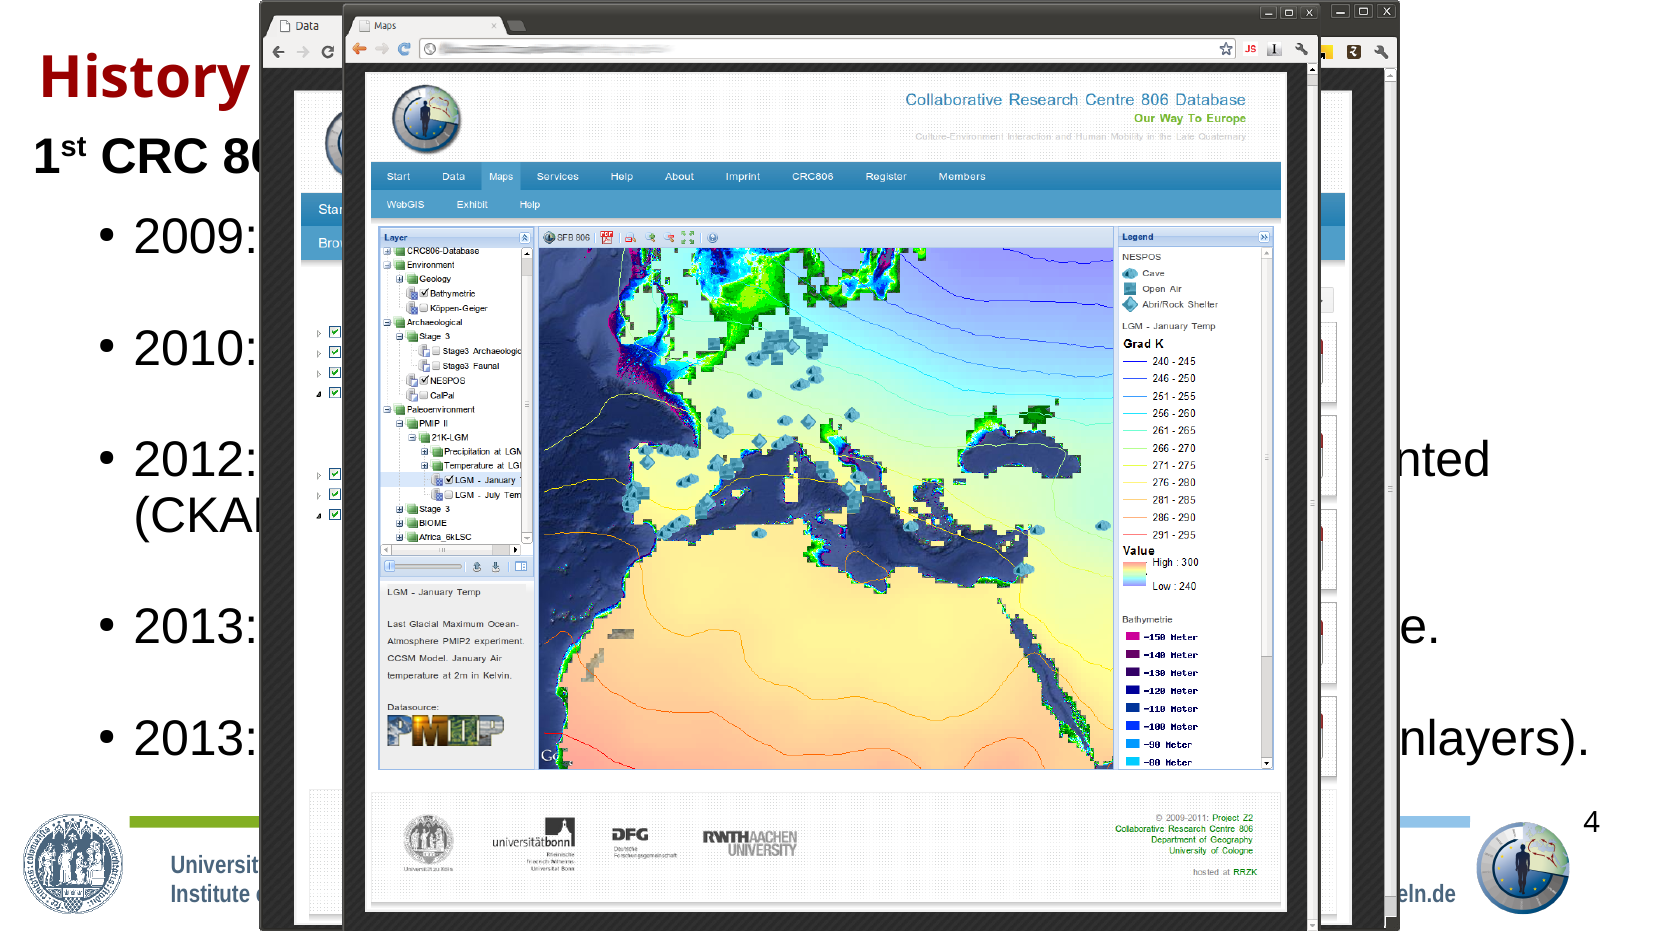

# History and evolution of the CRC806-Database
1st CRC 806 Phase
2009: Start of CRC 806.
2010: First version of CRC806-Database online.
2012: Basic data management functionality fully implemented (CKAN + PHP/AngularJS).
2013: CRC 806 own DOI assignment for datasets possible.
2013: WebGIS+SDI component online (Mapserver + Openlayers).